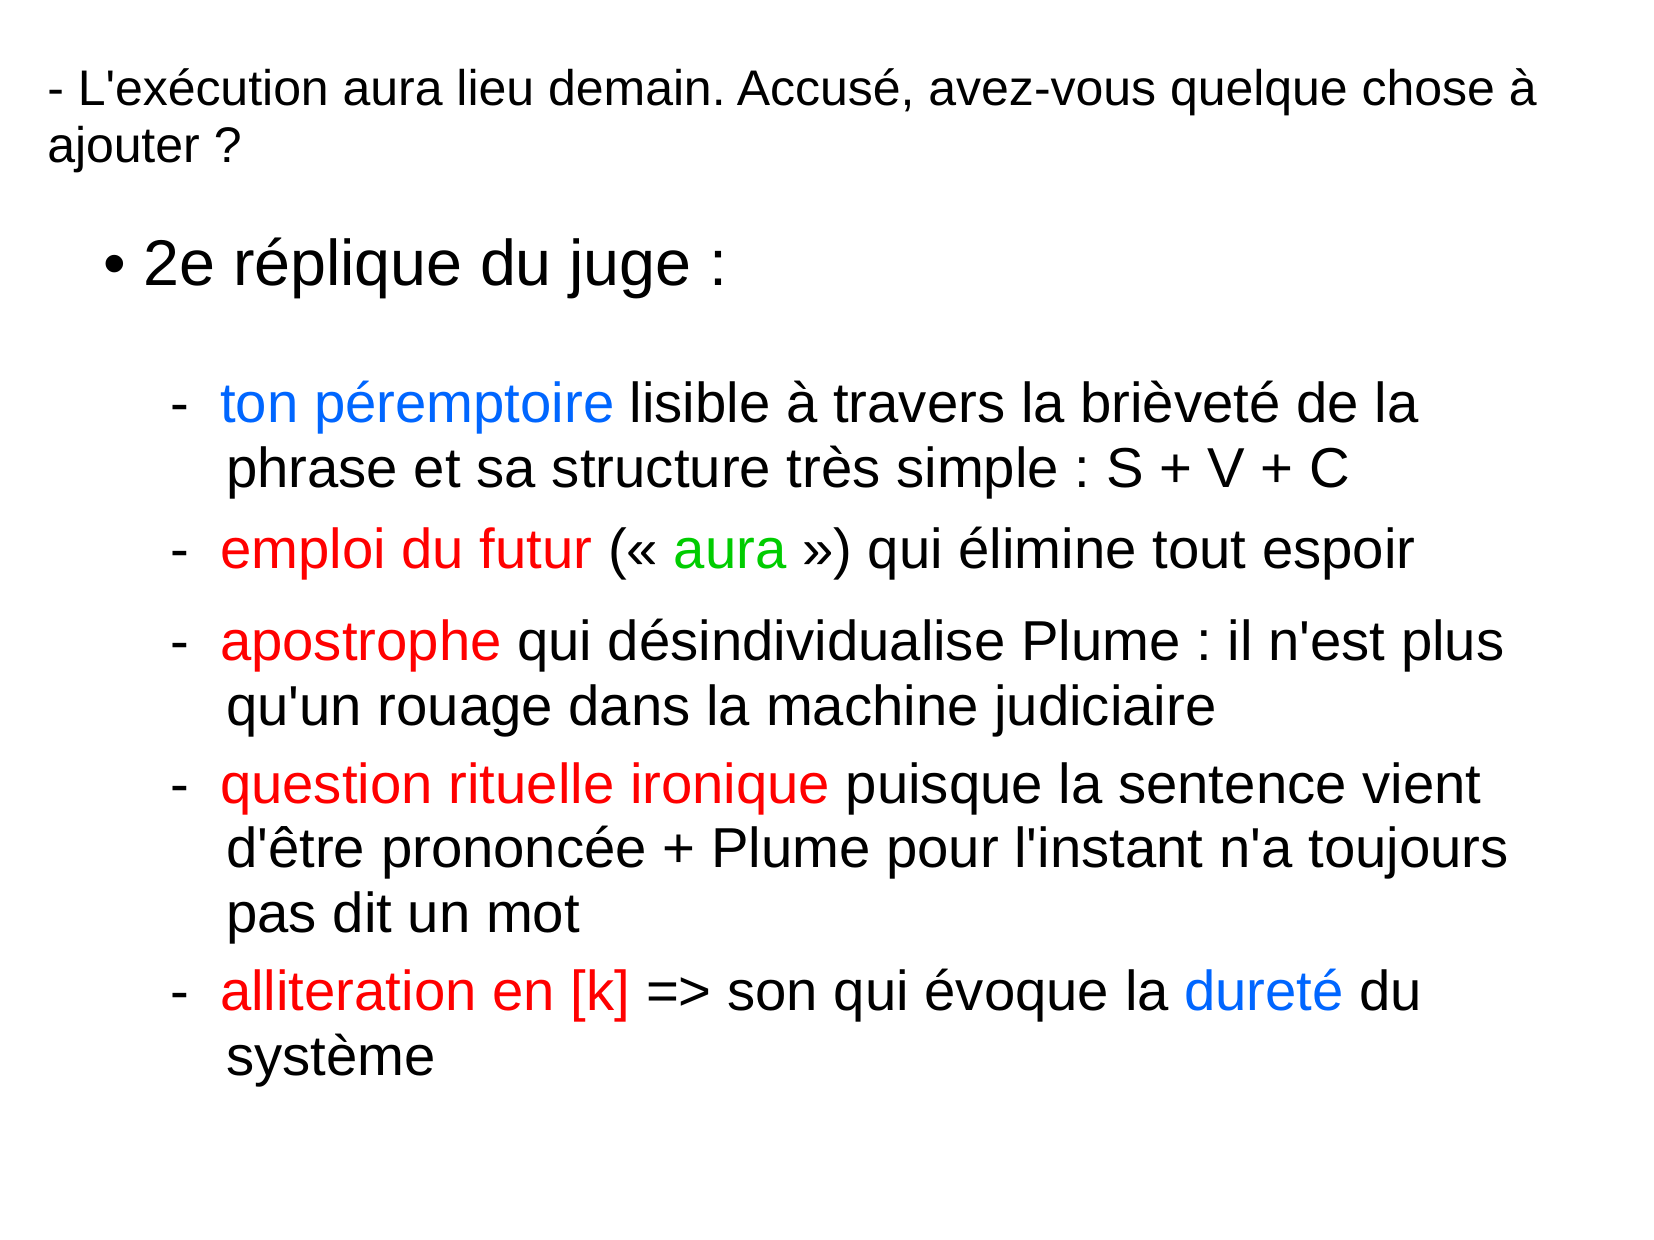

- L'exécution aura lieu demain. Accusé, avez-vous quelque chose à ajouter ?
• 2e réplique du juge :
- ton péremptoire lisible à travers la brièveté de la phrase et sa structure très simple : S + V + C
- emploi du futur (« aura ») qui élimine tout espoir
- apostrophe qui désindividualise Plume : il n'est plus qu'un rouage dans la machine judiciaire
- question rituelle ironique puisque la sentence vient d'être prononcée + Plume pour l'instant n'a toujours pas dit un mot
- alliteration en [k] => son qui évoque la dureté du système